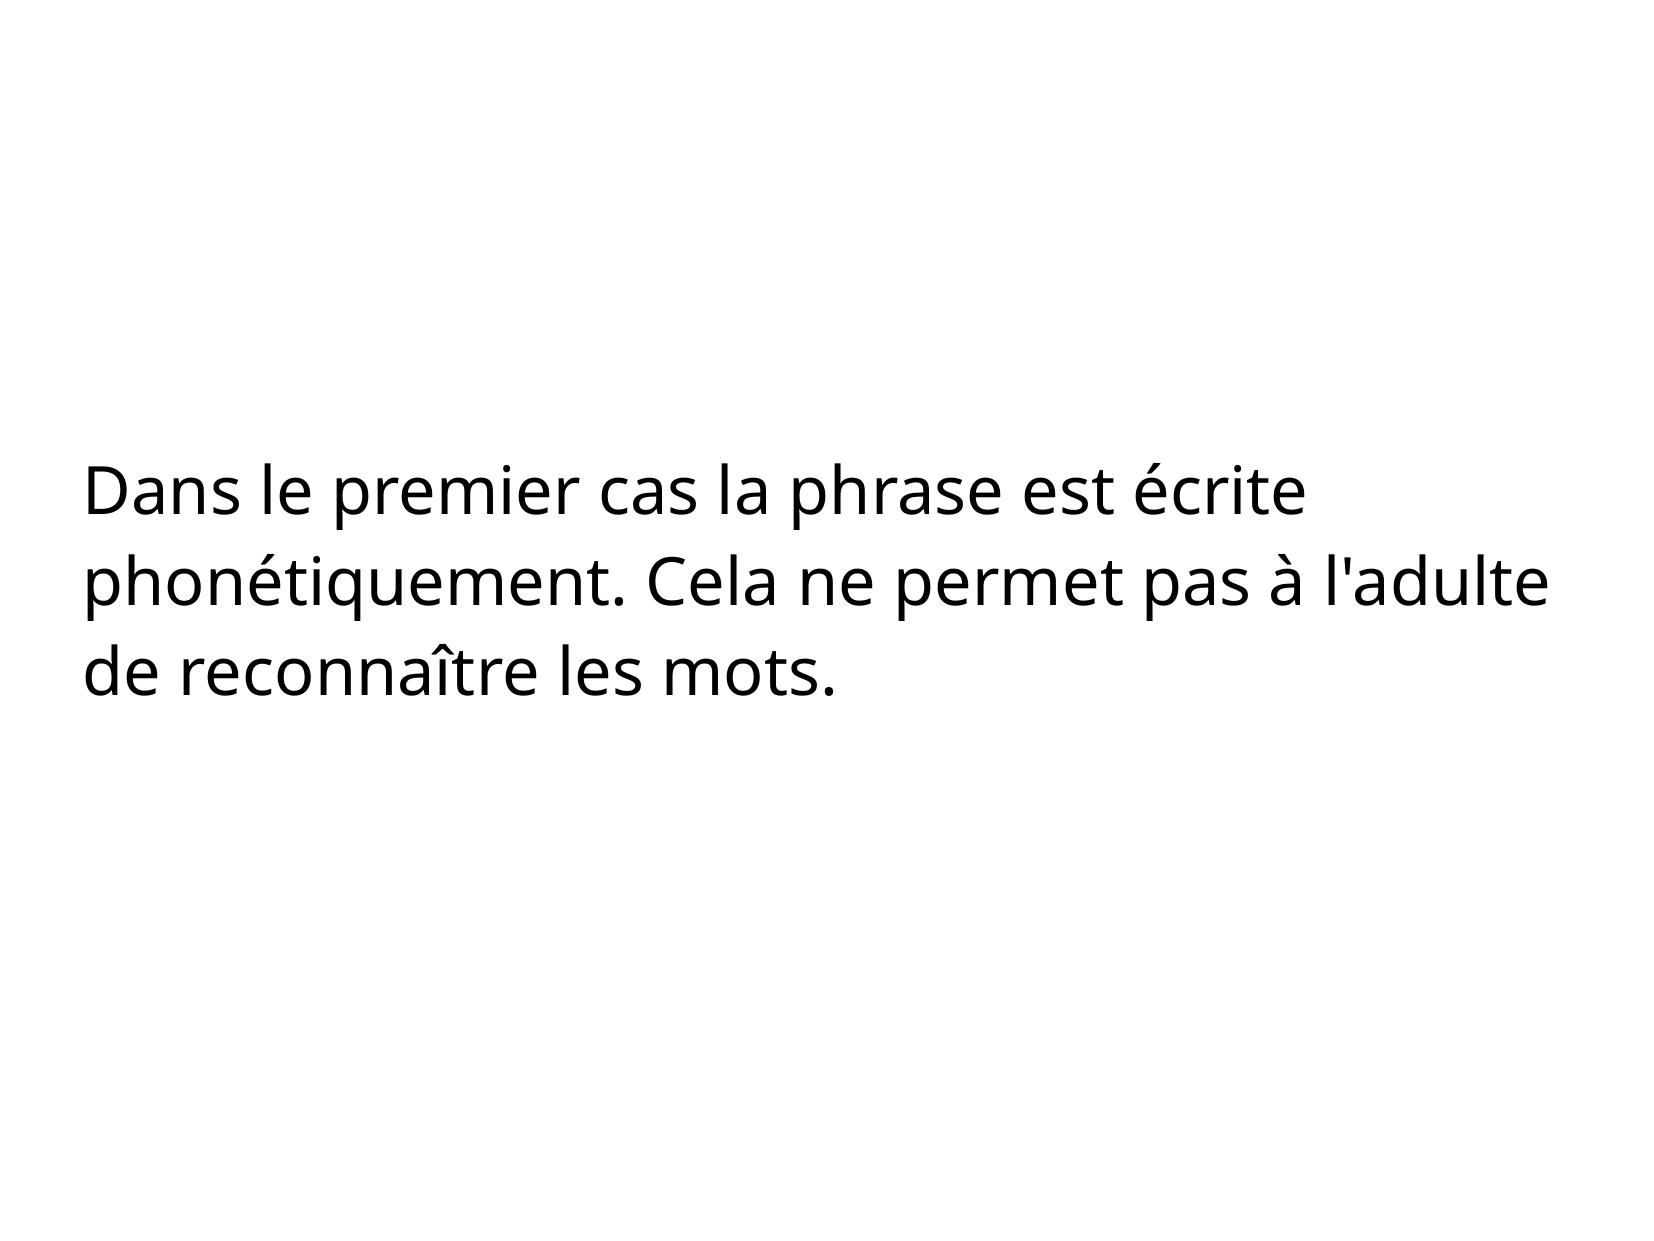

# Dans le premier cas la phrase est écrite phonétiquement. Cela ne permet pas à l'adulte de reconnaître les mots.